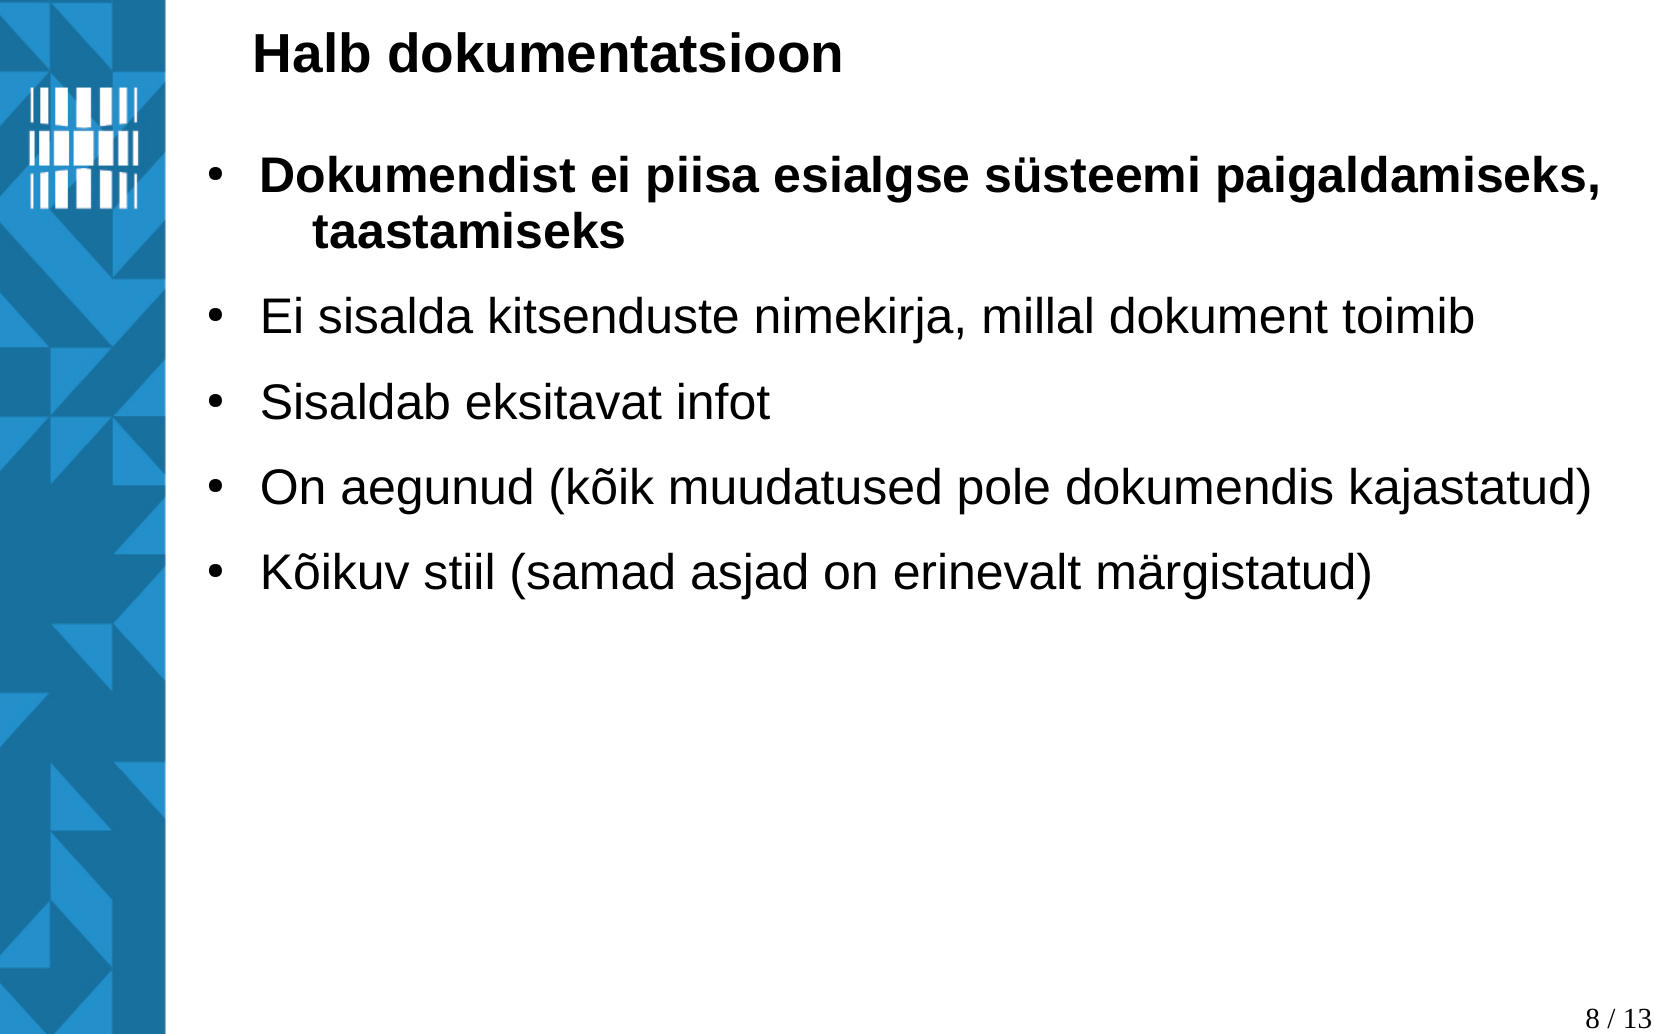

# Halb dokumentatsioon
Dokumendist ei piisa esialgse süsteemi paigaldamiseks, taastamiseks
Ei sisalda kitsenduste nimekirja, millal dokument toimib
Sisaldab eksitavat infot
On aegunud (kõik muudatused pole dokumendis kajastatud)
Kõikuv stiil (samad asjad on erinevalt märgistatud)
8